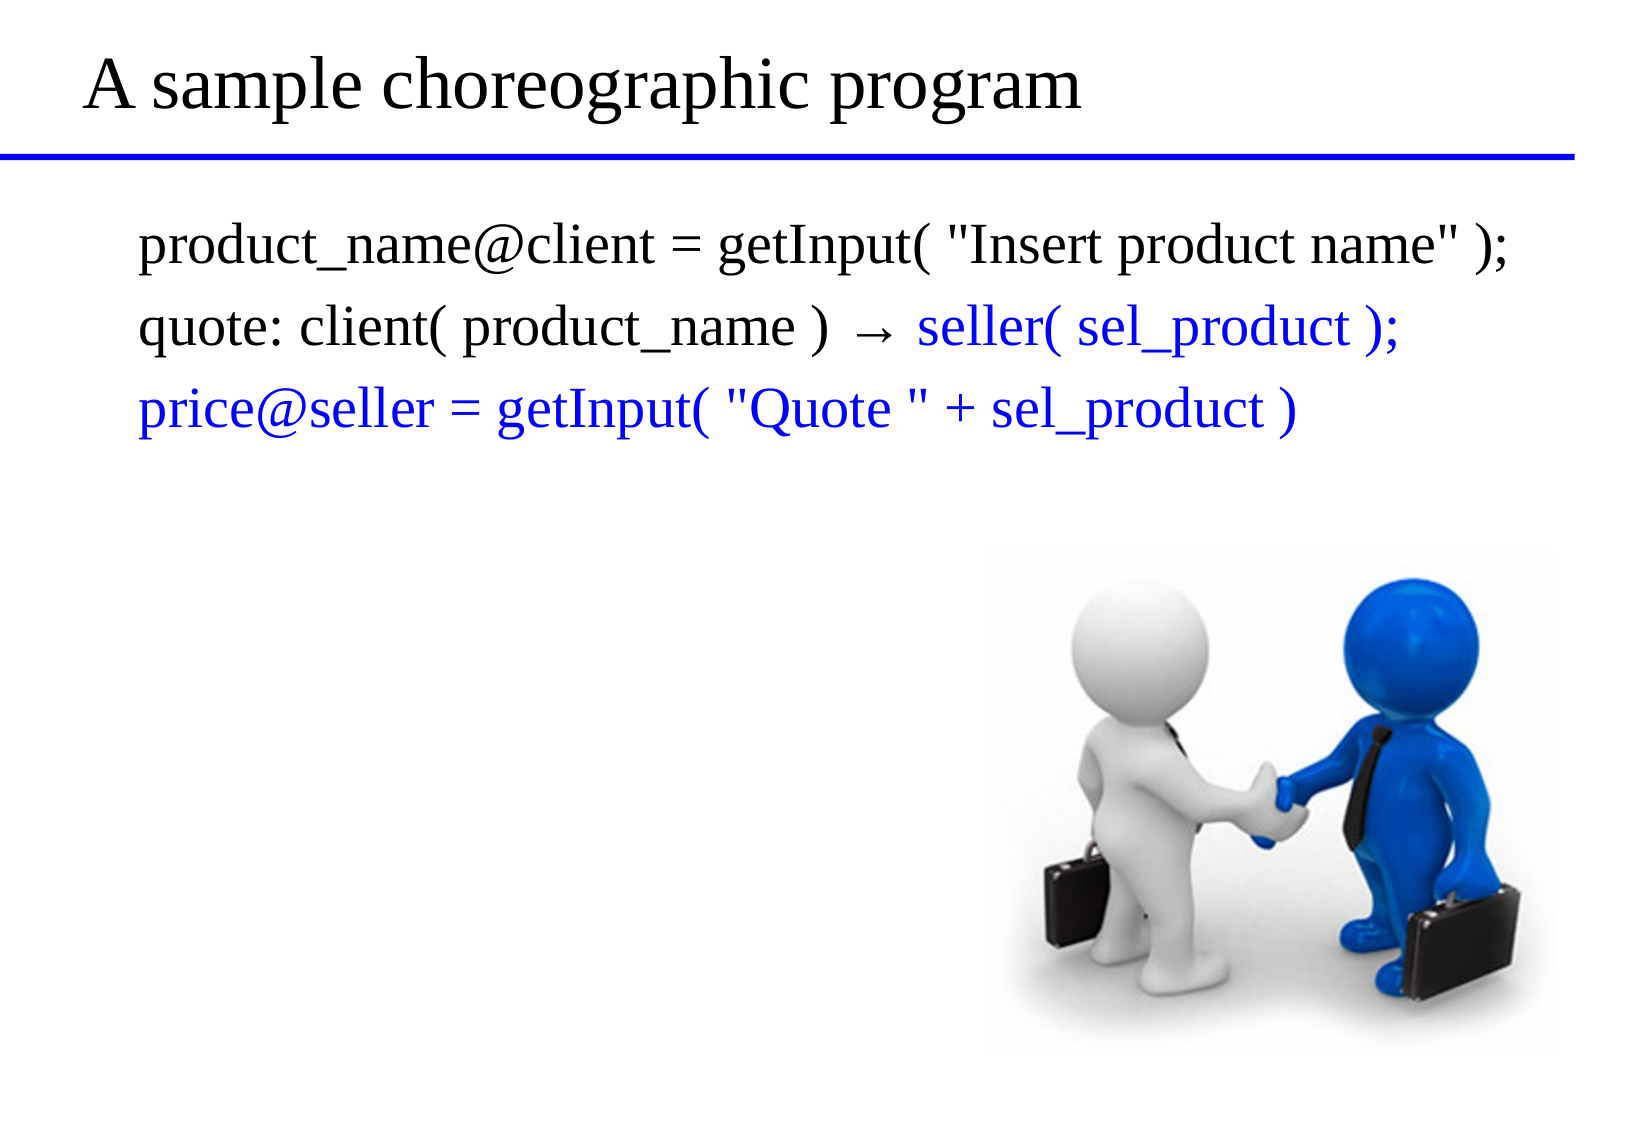

# A sample choreographic program
product_name@client = getInput( "Insert product name" );
quote: client( product_name ) → seller( sel_product );
price@seller = getInput( "Quote " + sel_product )